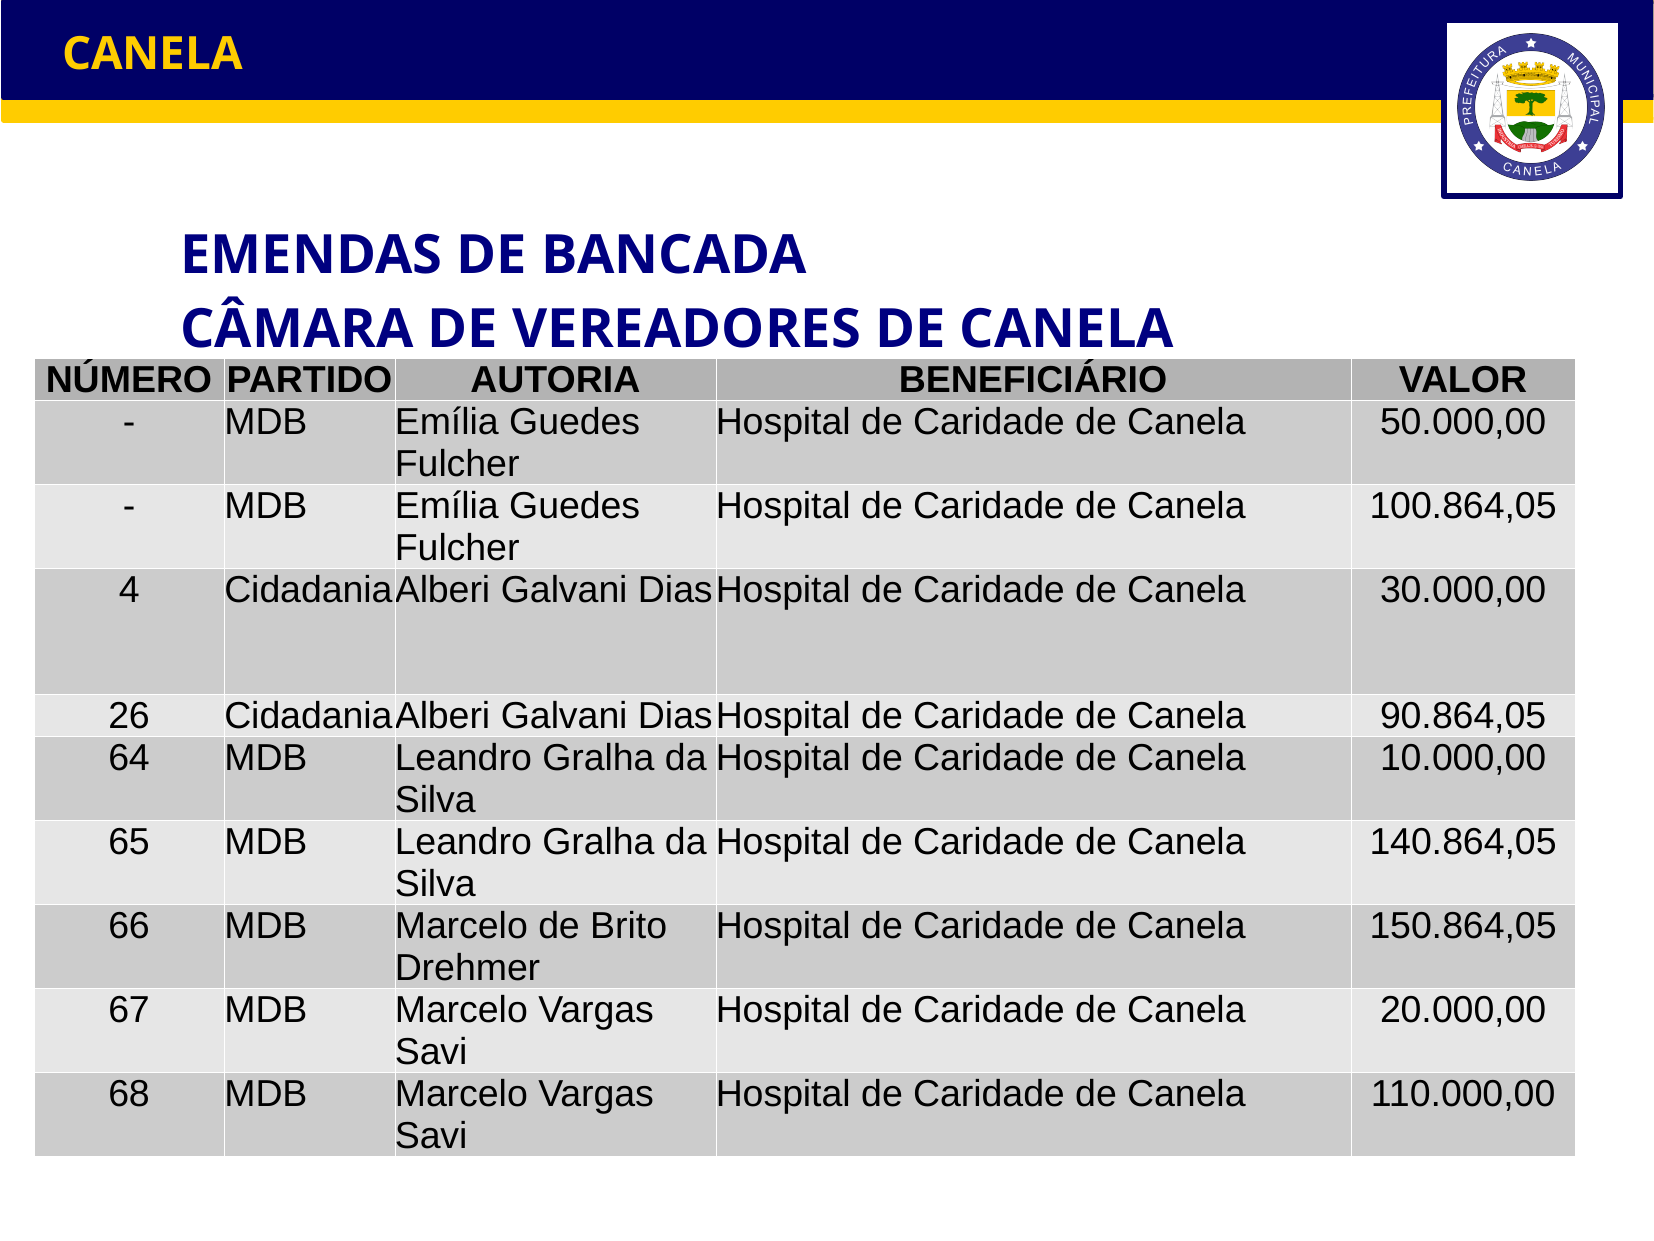

CANELA
CANELA
EMENDAS DE BANCADA
CÂMARA DE VEREADORES DE CANELA
| NÚMERO | PARTIDO | AUTORIA | BENEFICIÁRIO | VALOR |
| --- | --- | --- | --- | --- |
| - | MDB | Emília Guedes Fulcher | Hospital de Caridade de Canela | 50.000,00 |
| - | MDB | Emília Guedes Fulcher | Hospital de Caridade de Canela | 100.864,05 |
| 4 | Cidadania | Alberi Galvani Dias | Hospital de Caridade de Canela | 30.000,00 |
| 26 | Cidadania | Alberi Galvani Dias | Hospital de Caridade de Canela | 90.864,05 |
| 64 | MDB | Leandro Gralha da Silva | Hospital de Caridade de Canela | 10.000,00 |
| 65 | MDB | Leandro Gralha da Silva | Hospital de Caridade de Canela | 140.864,05 |
| 66 | MDB | Marcelo de Brito Drehmer | Hospital de Caridade de Canela | 150.864,05 |
| 67 | MDB | Marcelo Vargas Savi | Hospital de Caridade de Canela | 20.000,00 |
| 68 | MDB | Marcelo Vargas Savi | Hospital de Caridade de Canela | 110.000,00 |